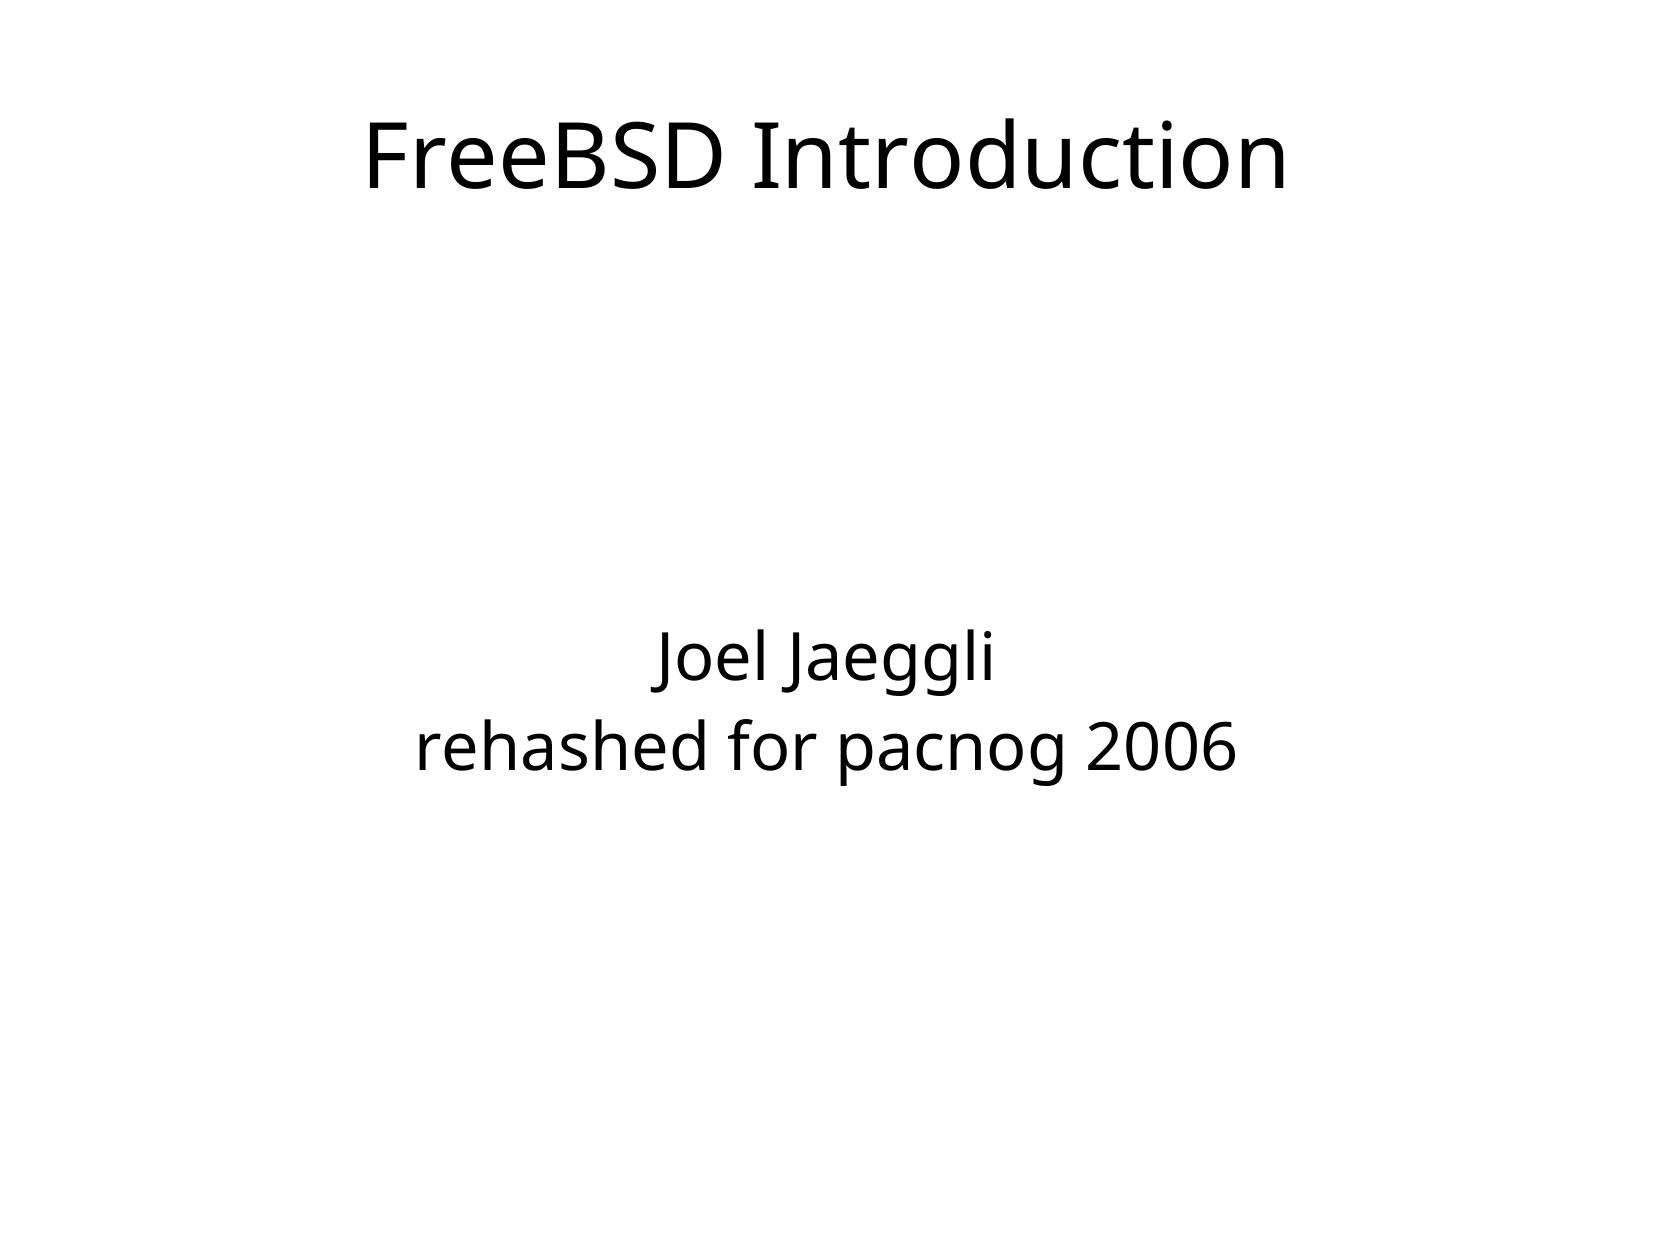

# FreeBSD Introduction
Joel Jaeggli
rehashed for pacnog 2006